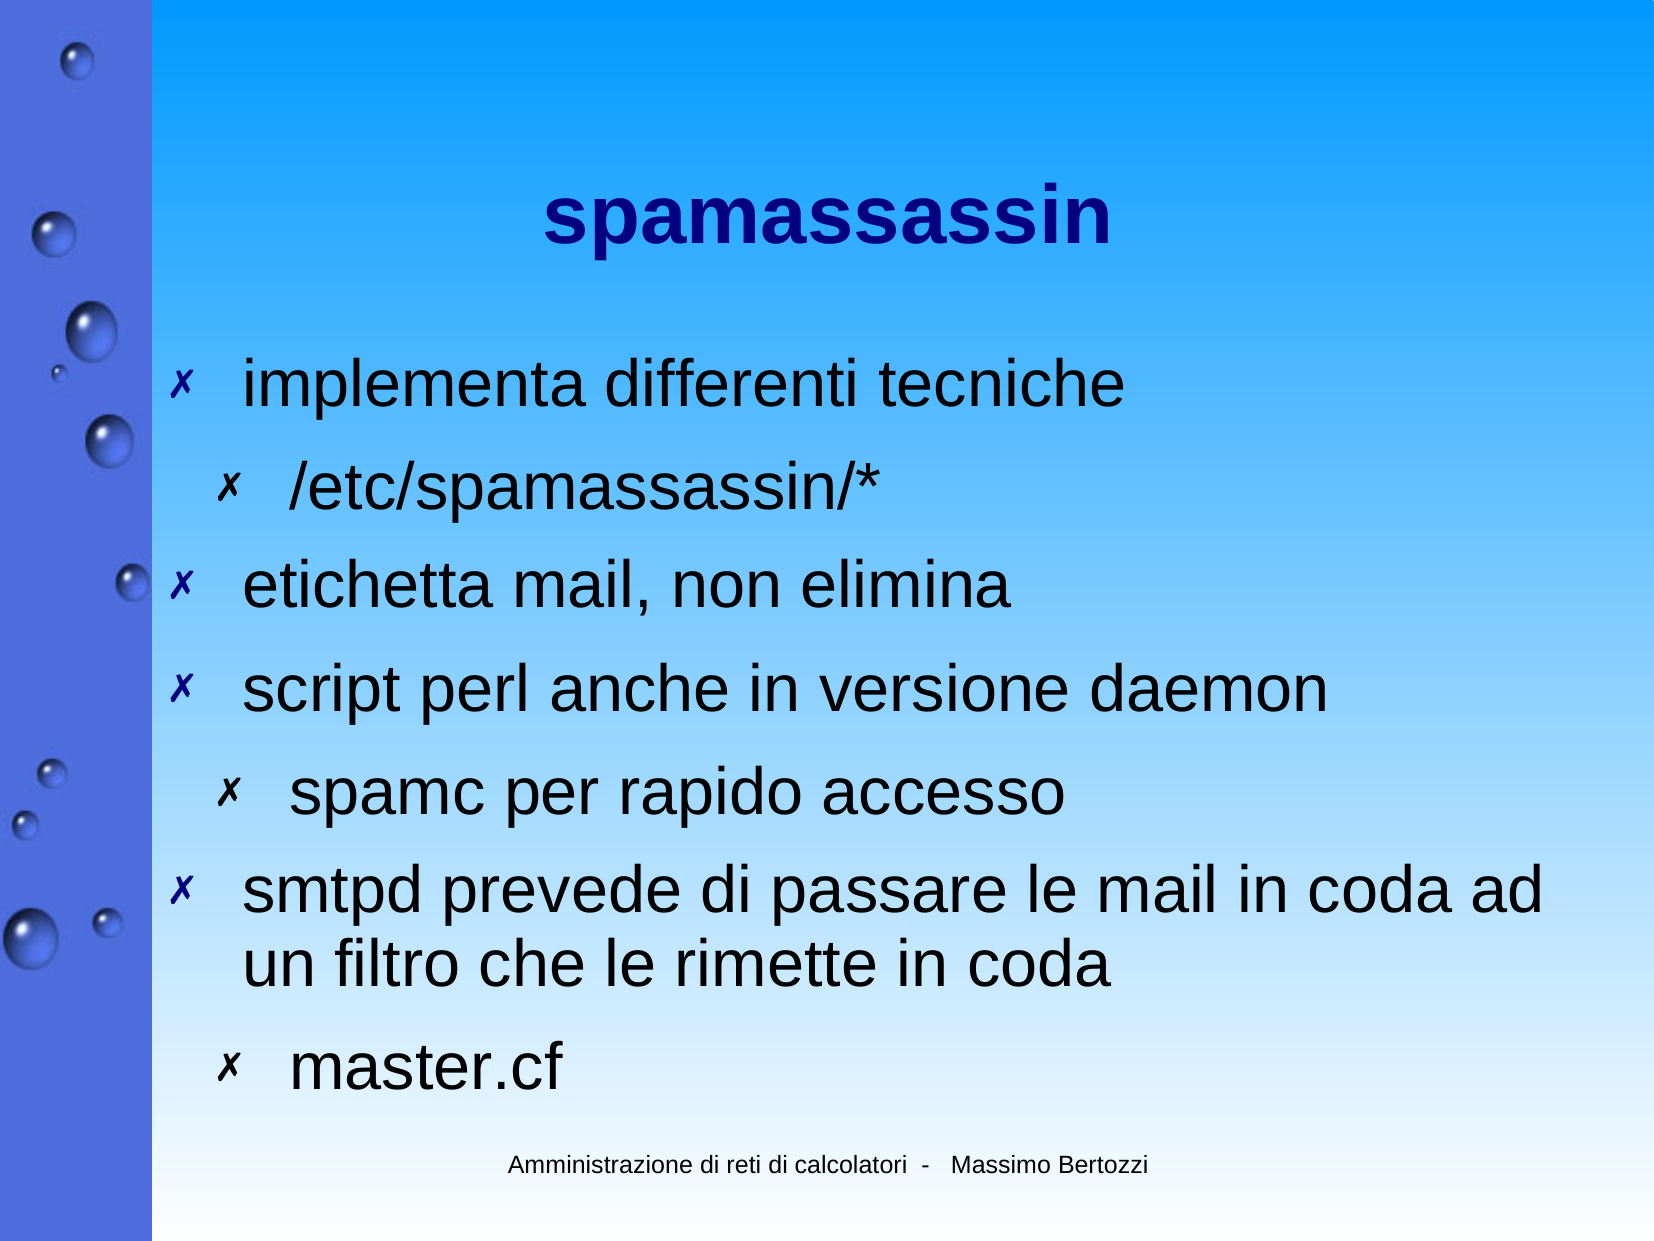

# spamassassin
implementa differenti tecniche
/etc/spamassassin/*
etichetta mail, non elimina
script perl anche in versione daemon
spamc per rapido accesso
smtpd prevede di passare le mail in coda ad un filtro che le rimette in coda
master.cf